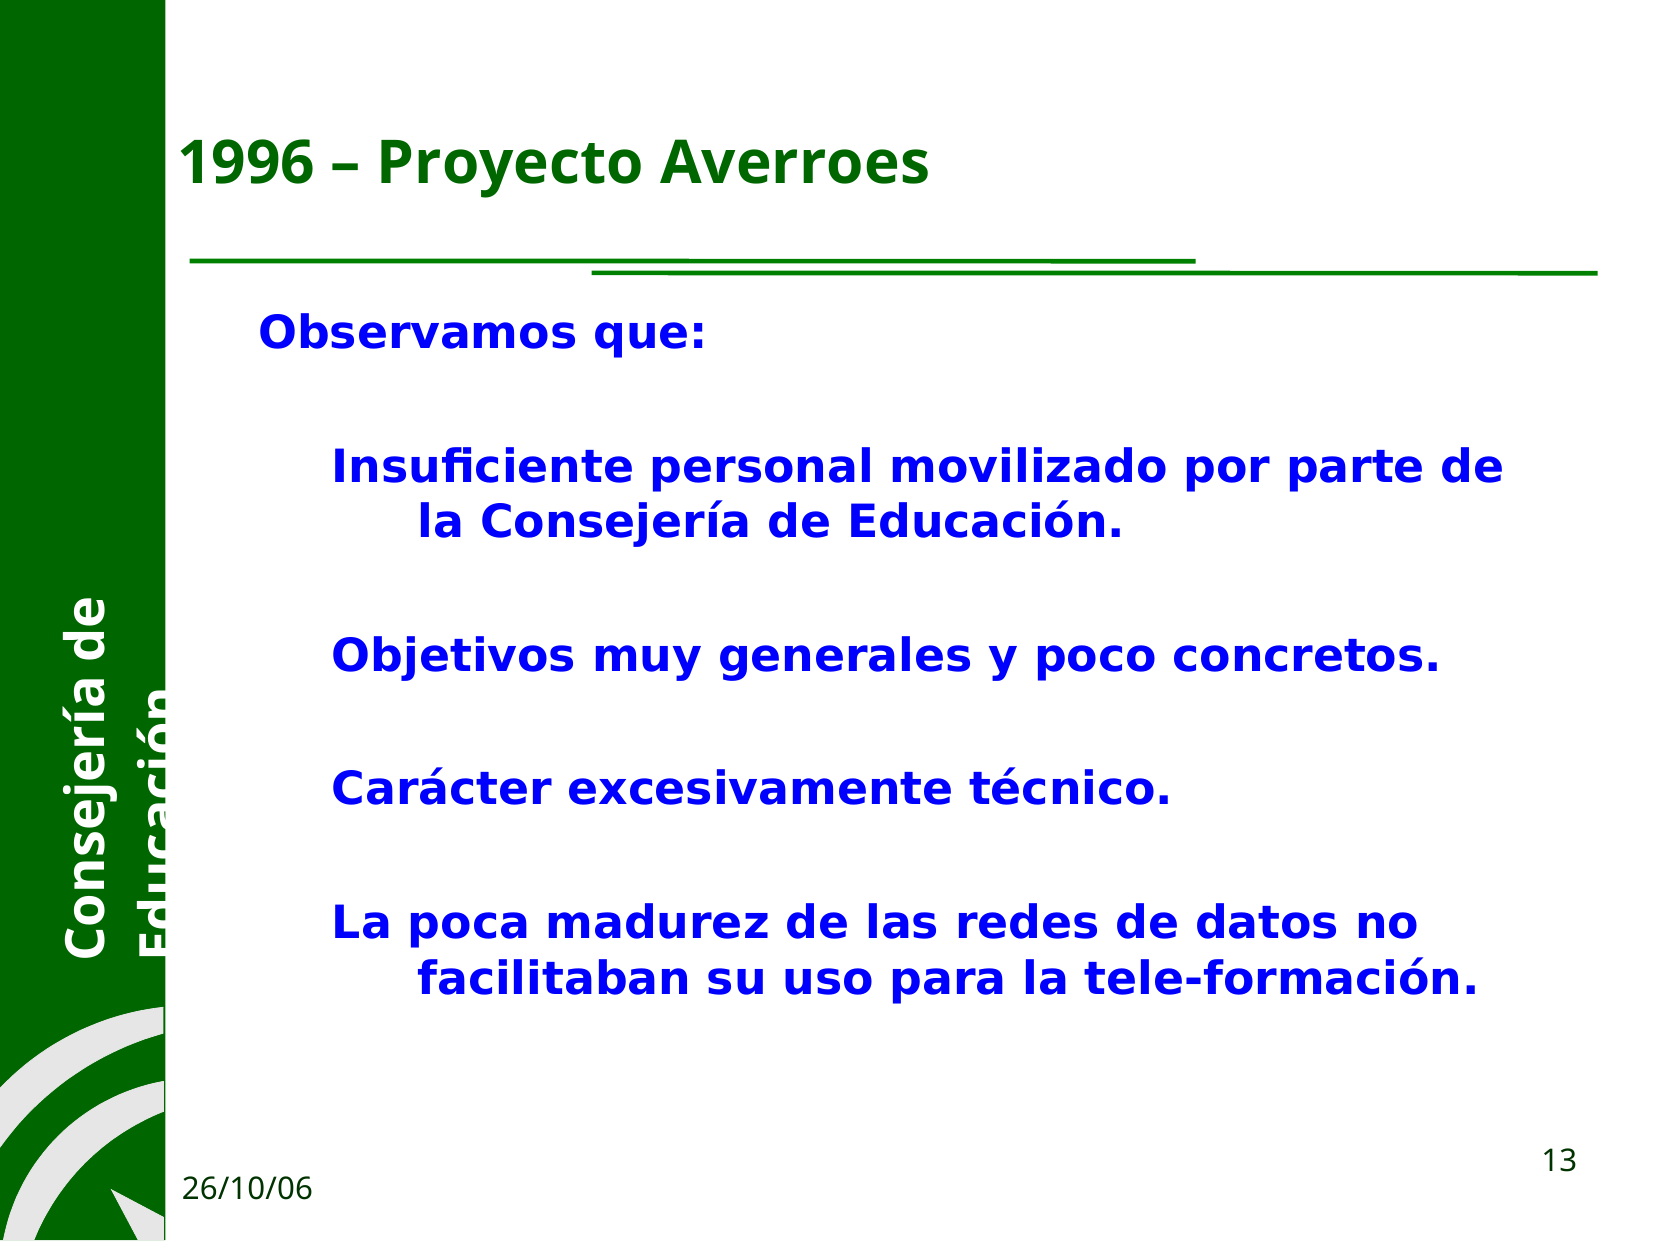

# 1996 – Proyecto Averroes
Observamos que:
Insuficiente personal movilizado por parte de la Consejería de Educación.
Objetivos muy generales y poco concretos.
Carácter excesivamente técnico.
La poca madurez de las redes de datos no facilitaban su uso para la tele-formación.
13